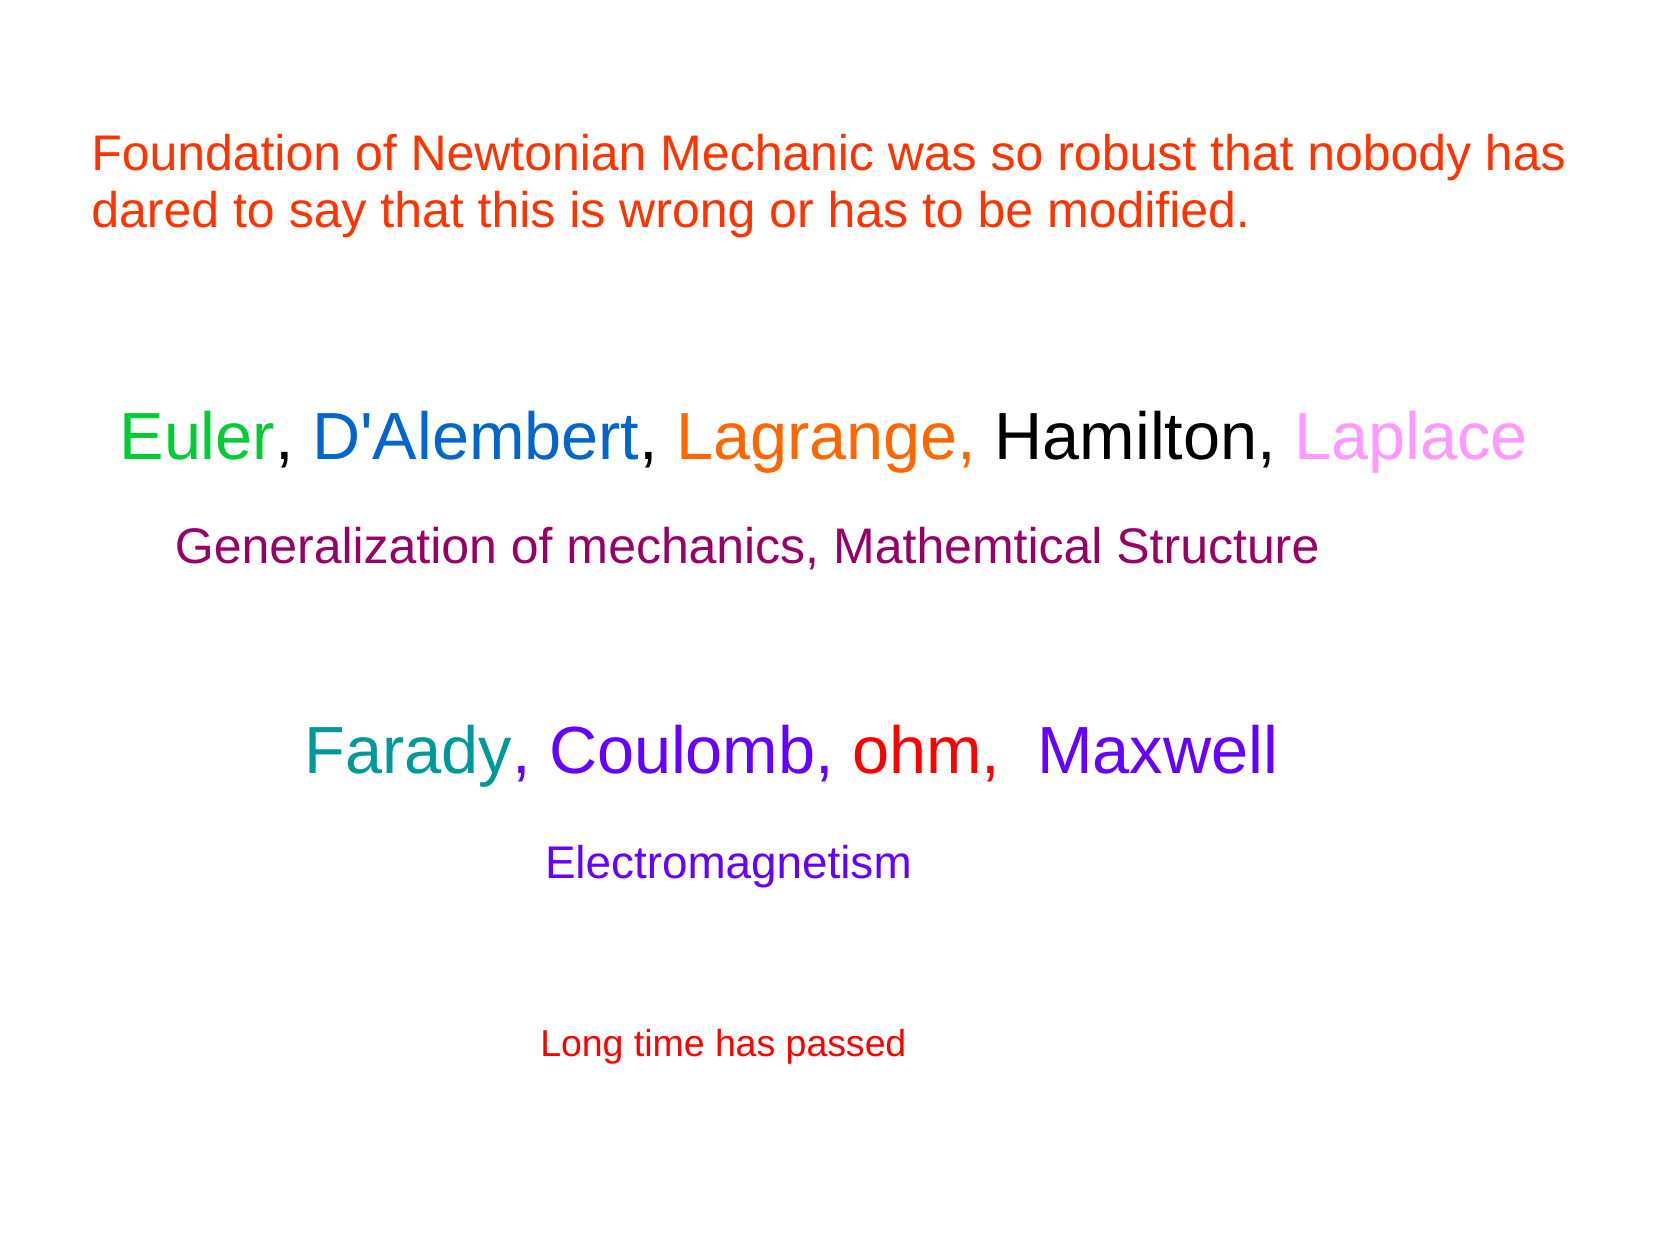

Foundation of Newtonian Mechanic was so robust that nobody has
dared to say that this is wrong or has to be modified.
# Euler, D'Alembert, Lagrange, Hamilton, Laplace
 Generalization of mechanics, Mathemtical Structure
 Farady, Coulomb, ohm, Maxwell
 Electromagnetism
Long time has passed